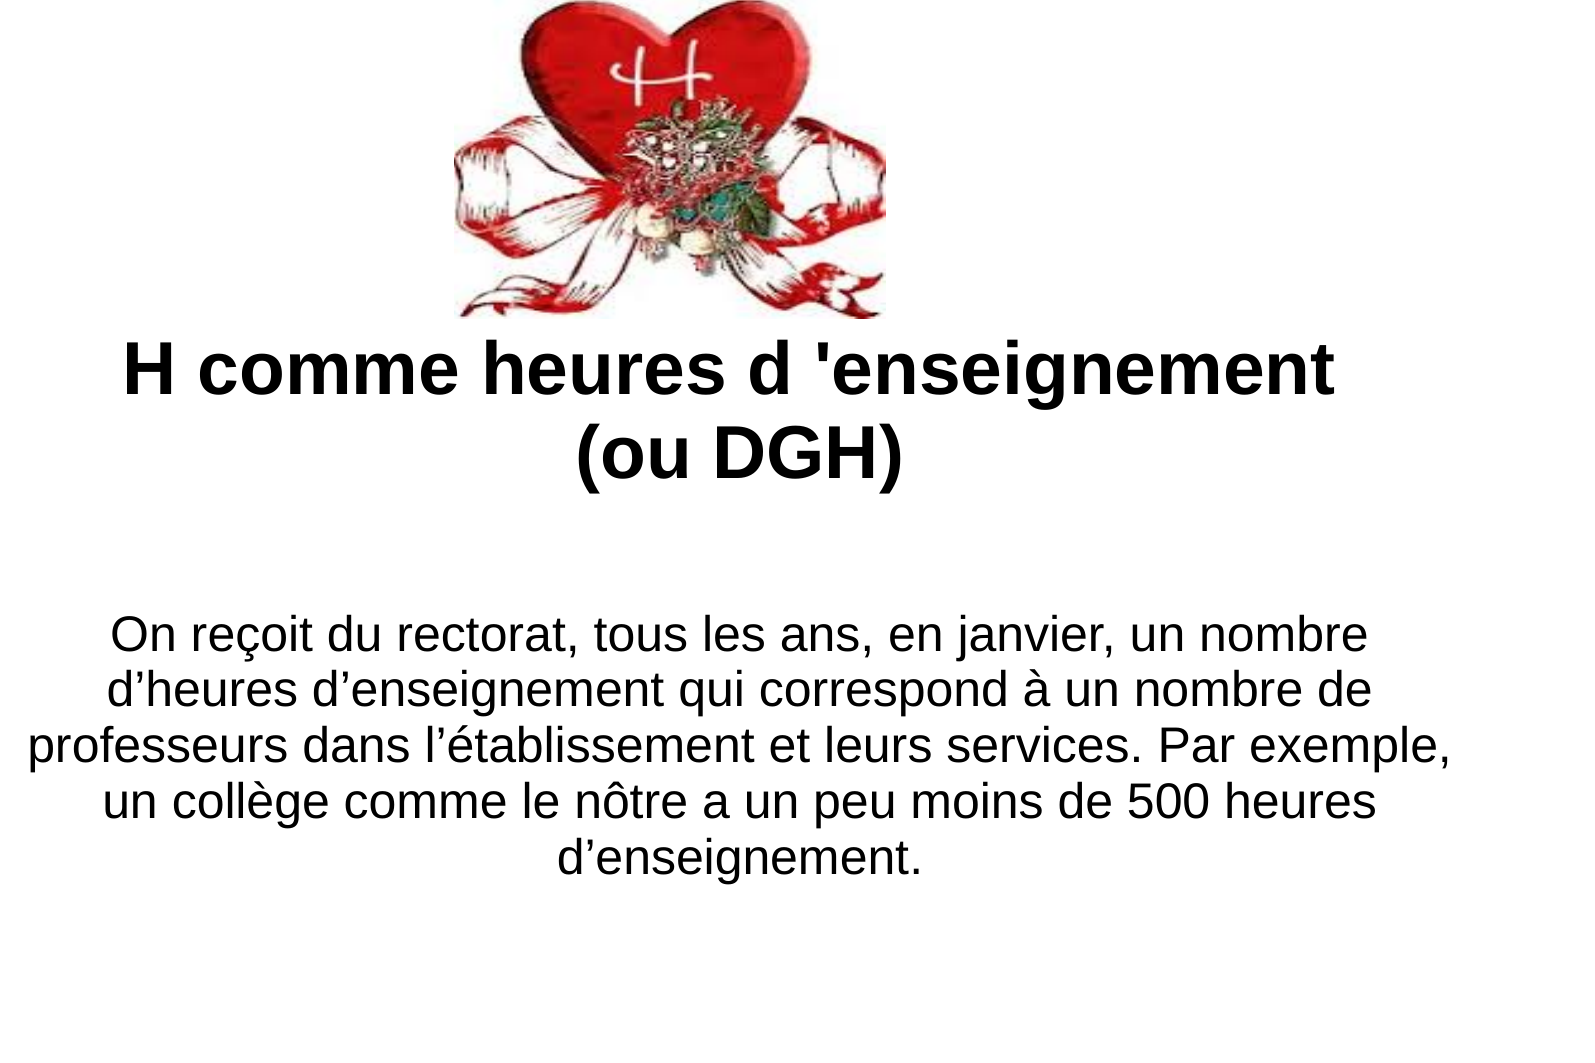

H comme heures d 'enseignement
(ou DGH)
On reçoit du rectorat, tous les ans, en janvier, un nombre d’heures d’enseignement qui correspond à un nombre de professeurs dans l’établissement et leurs services. Par exemple, un collège comme le nôtre a un peu moins de 500 heures d’enseignement.